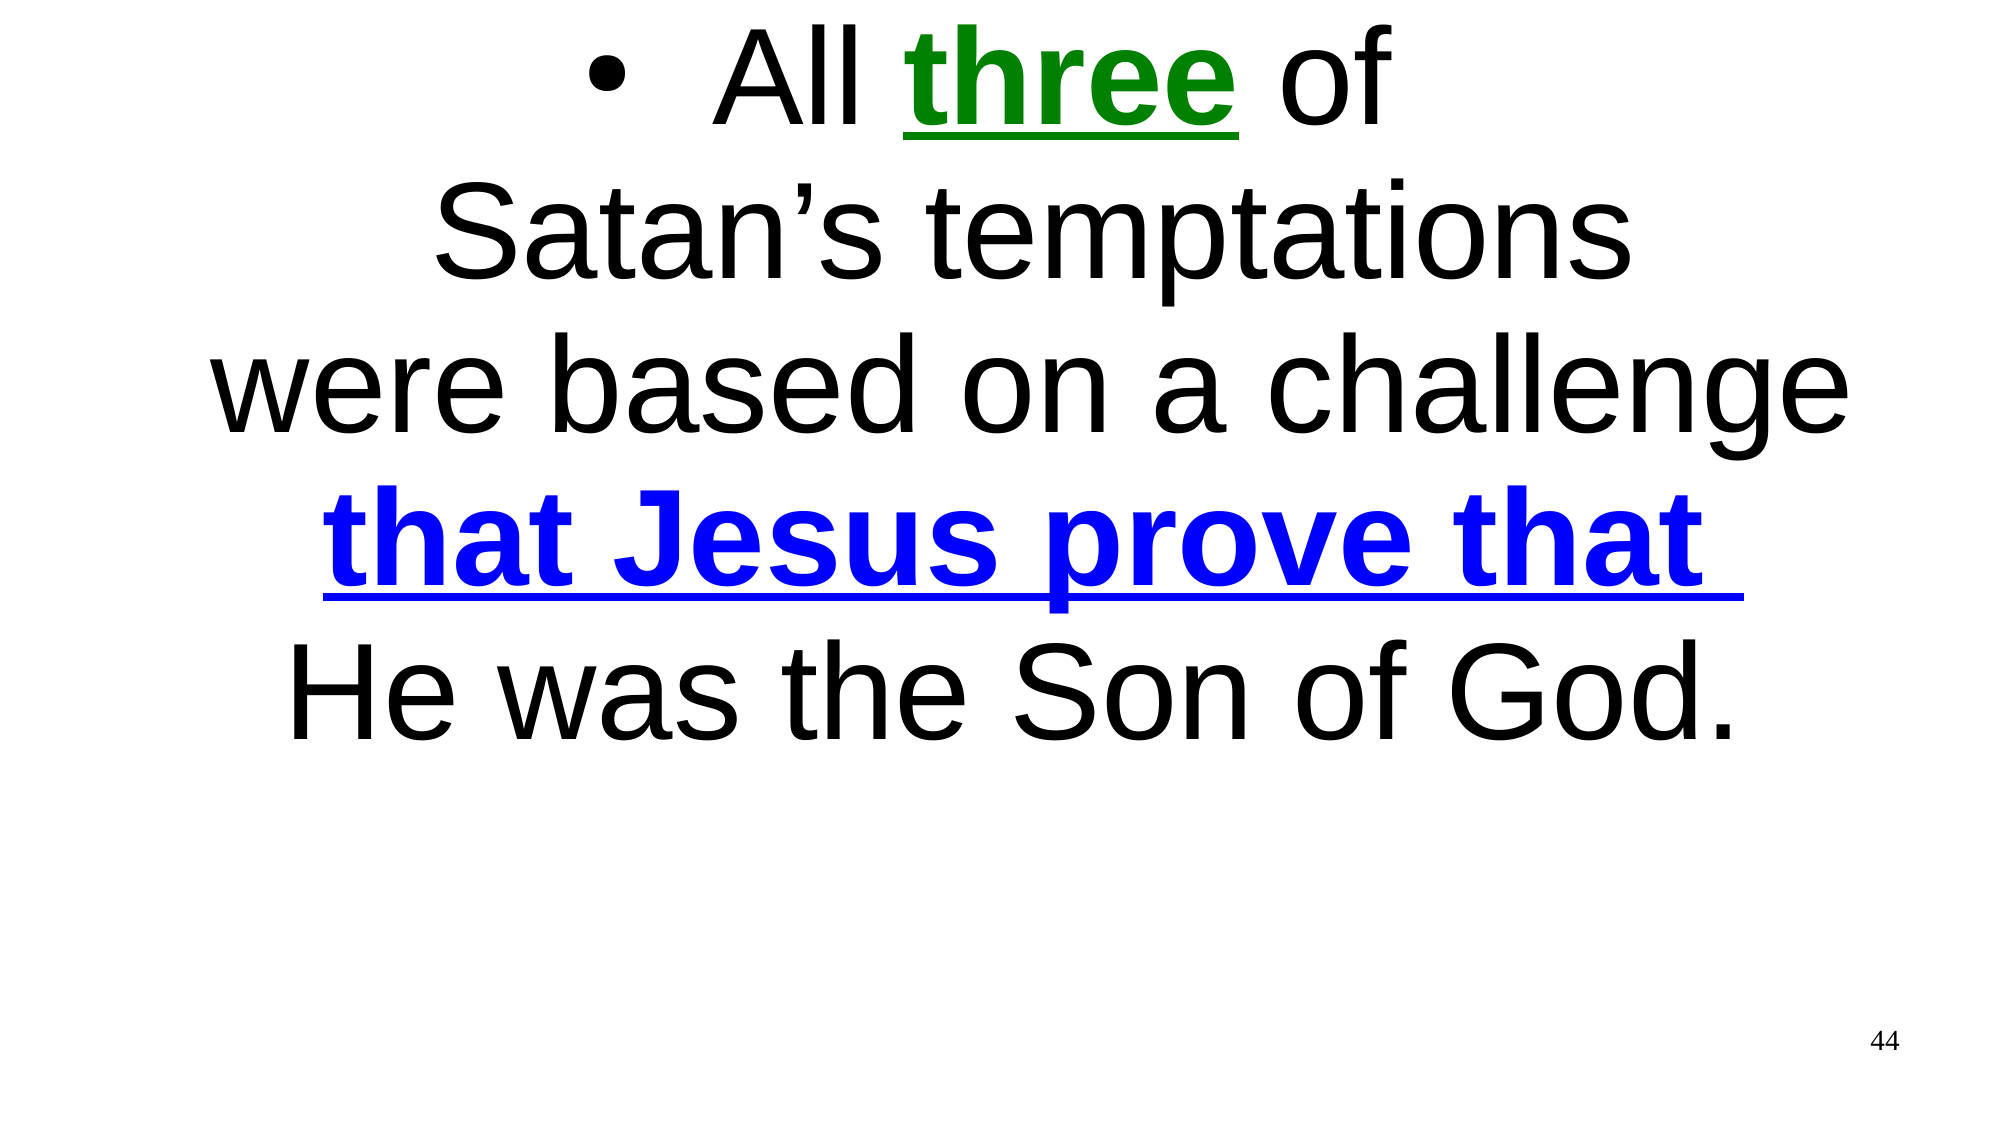

# All three of Satan’s temptations were based on a challenge that Jesus prove that He was the Son of God.
44